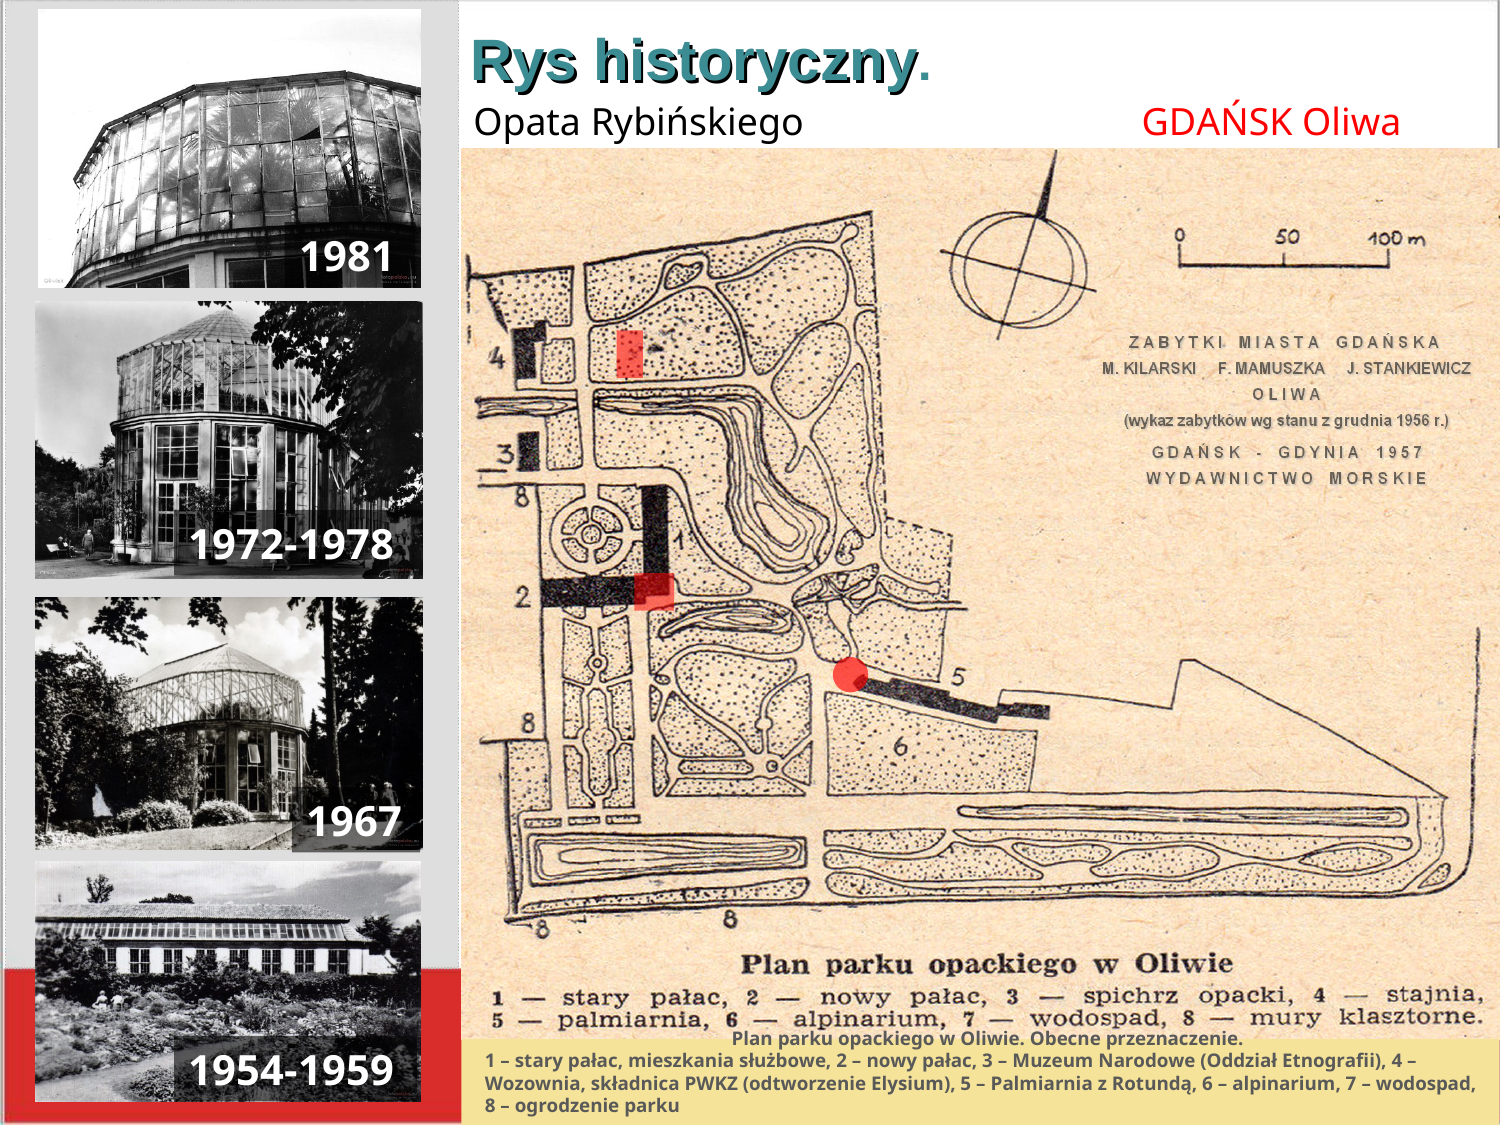

Rys historyczny.
Opata Rybińskiego		 GDAŃSK Oliwa
1981
1972-1978
1967
Plan parku opackiego w Oliwie. Obecne przeznaczenie.
1 – stary pałac, mieszkania służbowe, 2 – nowy pałac, 3 – Muzeum Narodowe (Oddział Etnografii), 4 – Wozownia, składnica PWKZ (odtworzenie Elysium), 5 – Palmiarnia z Rotundą, 6 – alpinarium, 7 – wodospad, 8 – ogrodzenie parku
1954-1959